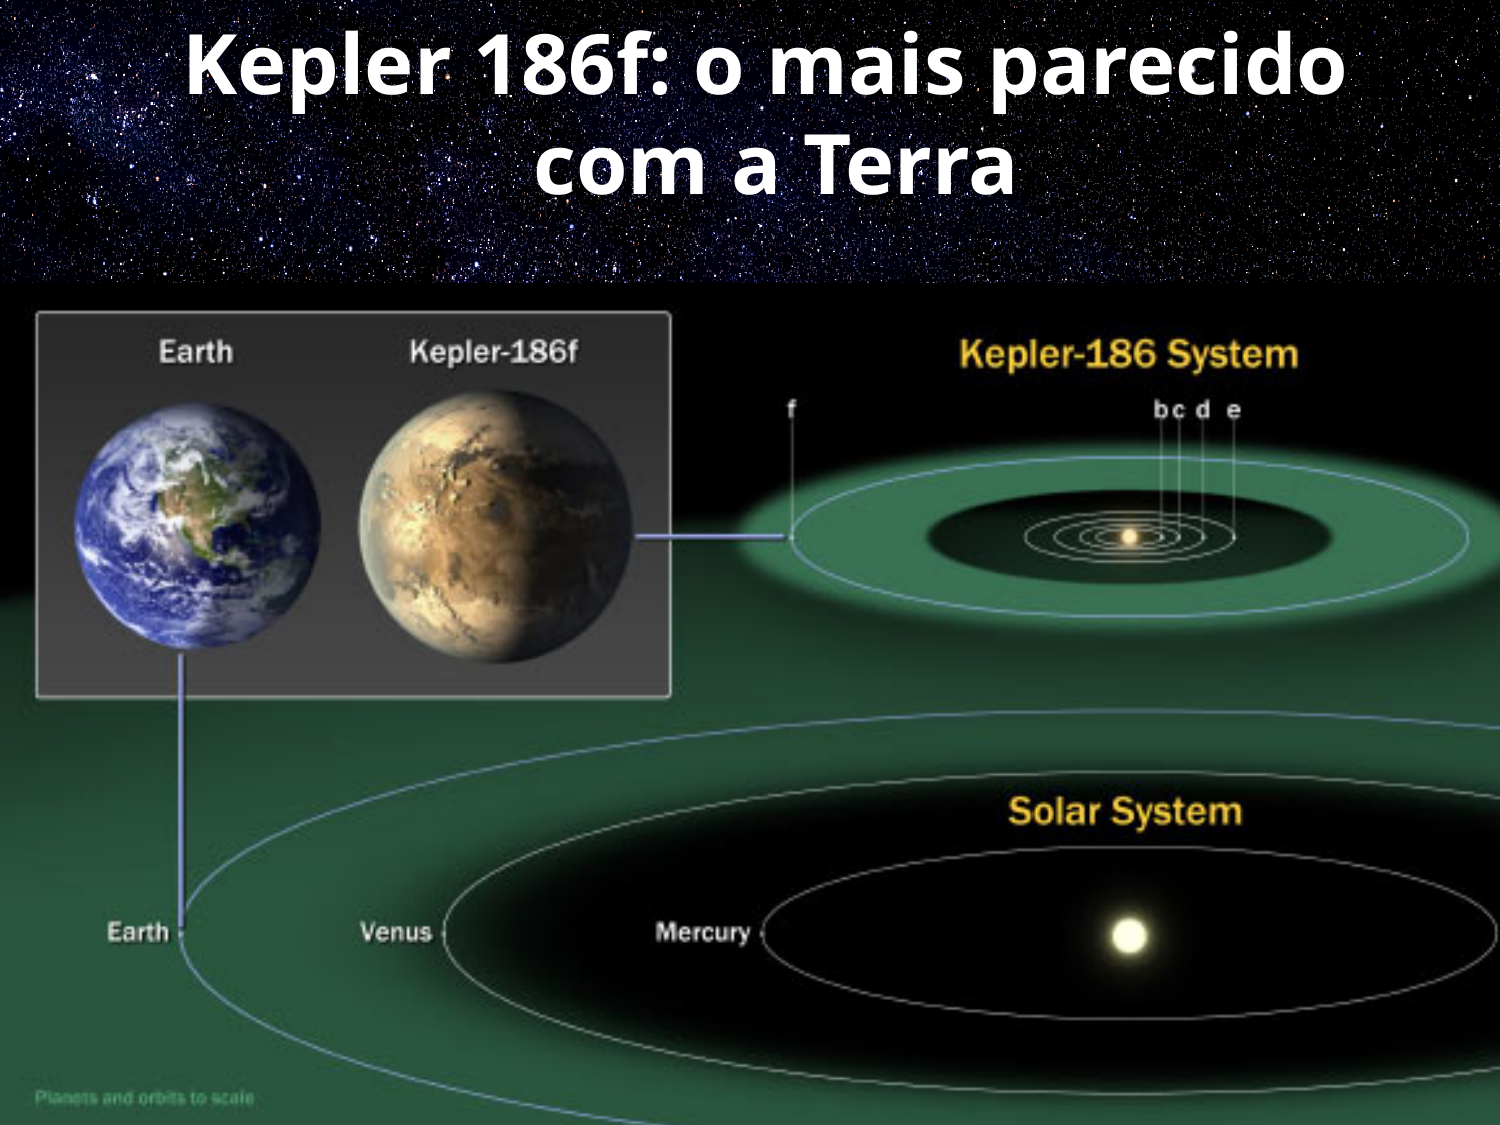

# Kepler 186f: o mais parecido com a Terra
Cauda de poeira